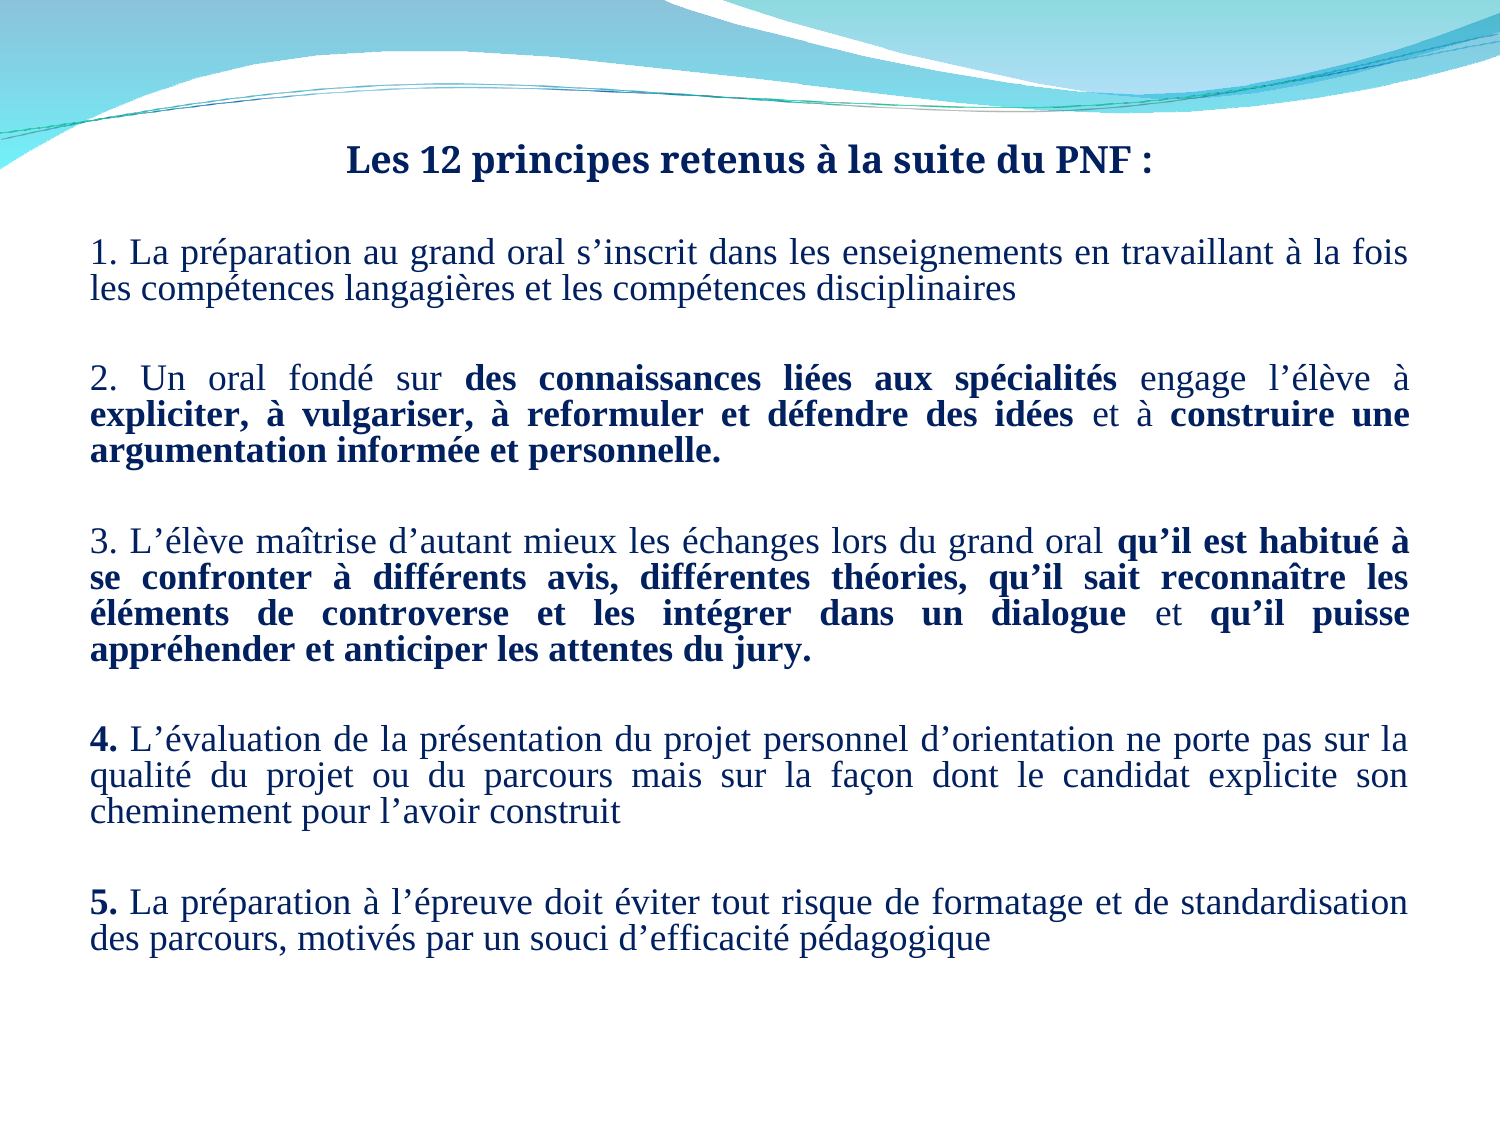

# Les 12 principes retenus à la suite du PNF :
1. La préparation au grand oral s’inscrit dans les enseignements en travaillant à la fois les compétences langagières et les compétences disciplinaires
2. Un oral fondé sur des connaissances liées aux spécialités engage l’élève à expliciter, à vulgariser, à reformuler et défendre des idées et à construire une argumentation informée et personnelle.
3. L’élève maîtrise d’autant mieux les échanges lors du grand oral qu’il est habitué à se confronter à différents avis, différentes théories, qu’il sait reconnaître les éléments de controverse et les intégrer dans un dialogue et qu’il puisse appréhender et anticiper les attentes du jury.
4. L’évaluation de la présentation du projet personnel d’orientation ne porte pas sur la qualité du projet ou du parcours mais sur la façon dont le candidat explicite son cheminement pour l’avoir construit
5. La préparation à l’épreuve doit éviter tout risque de formatage et de standardisation des parcours, motivés par un souci d’efficacité pédagogique